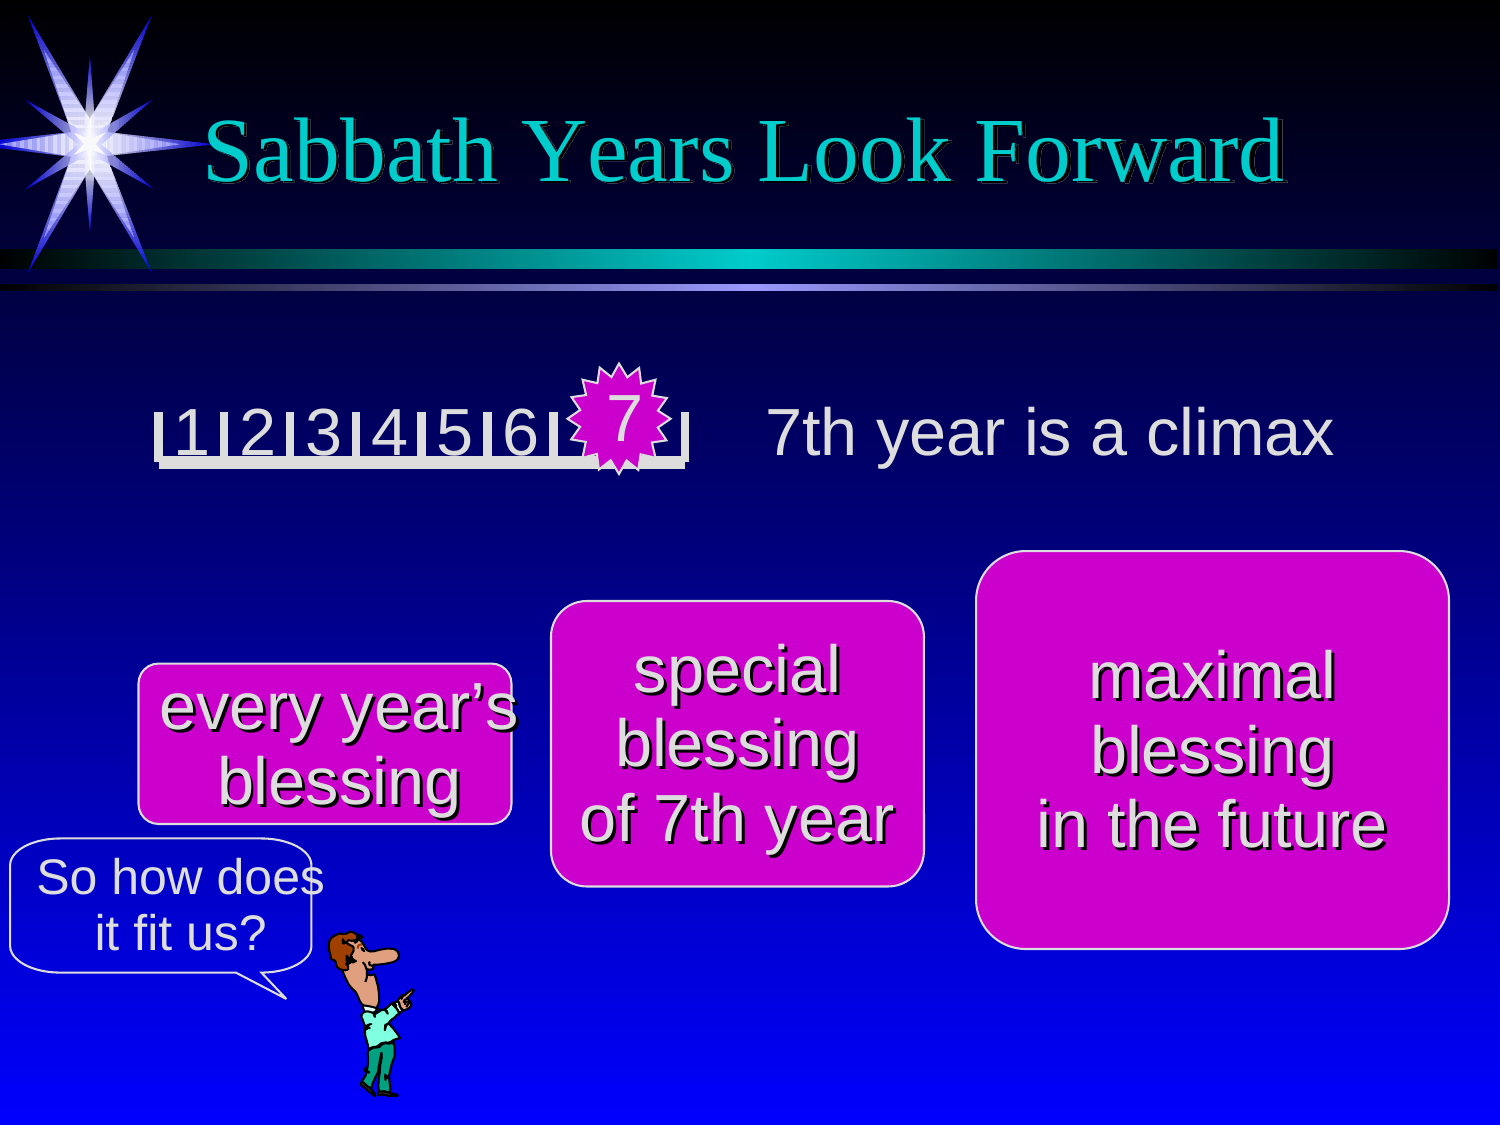

# Sabbath Years Look Forward
7
1
2
3
4
5
6
7th year is a climax
maximal
blessing
in the future
special
blessing
of 7th year
every year’s
blessing
So how does
it fit us?